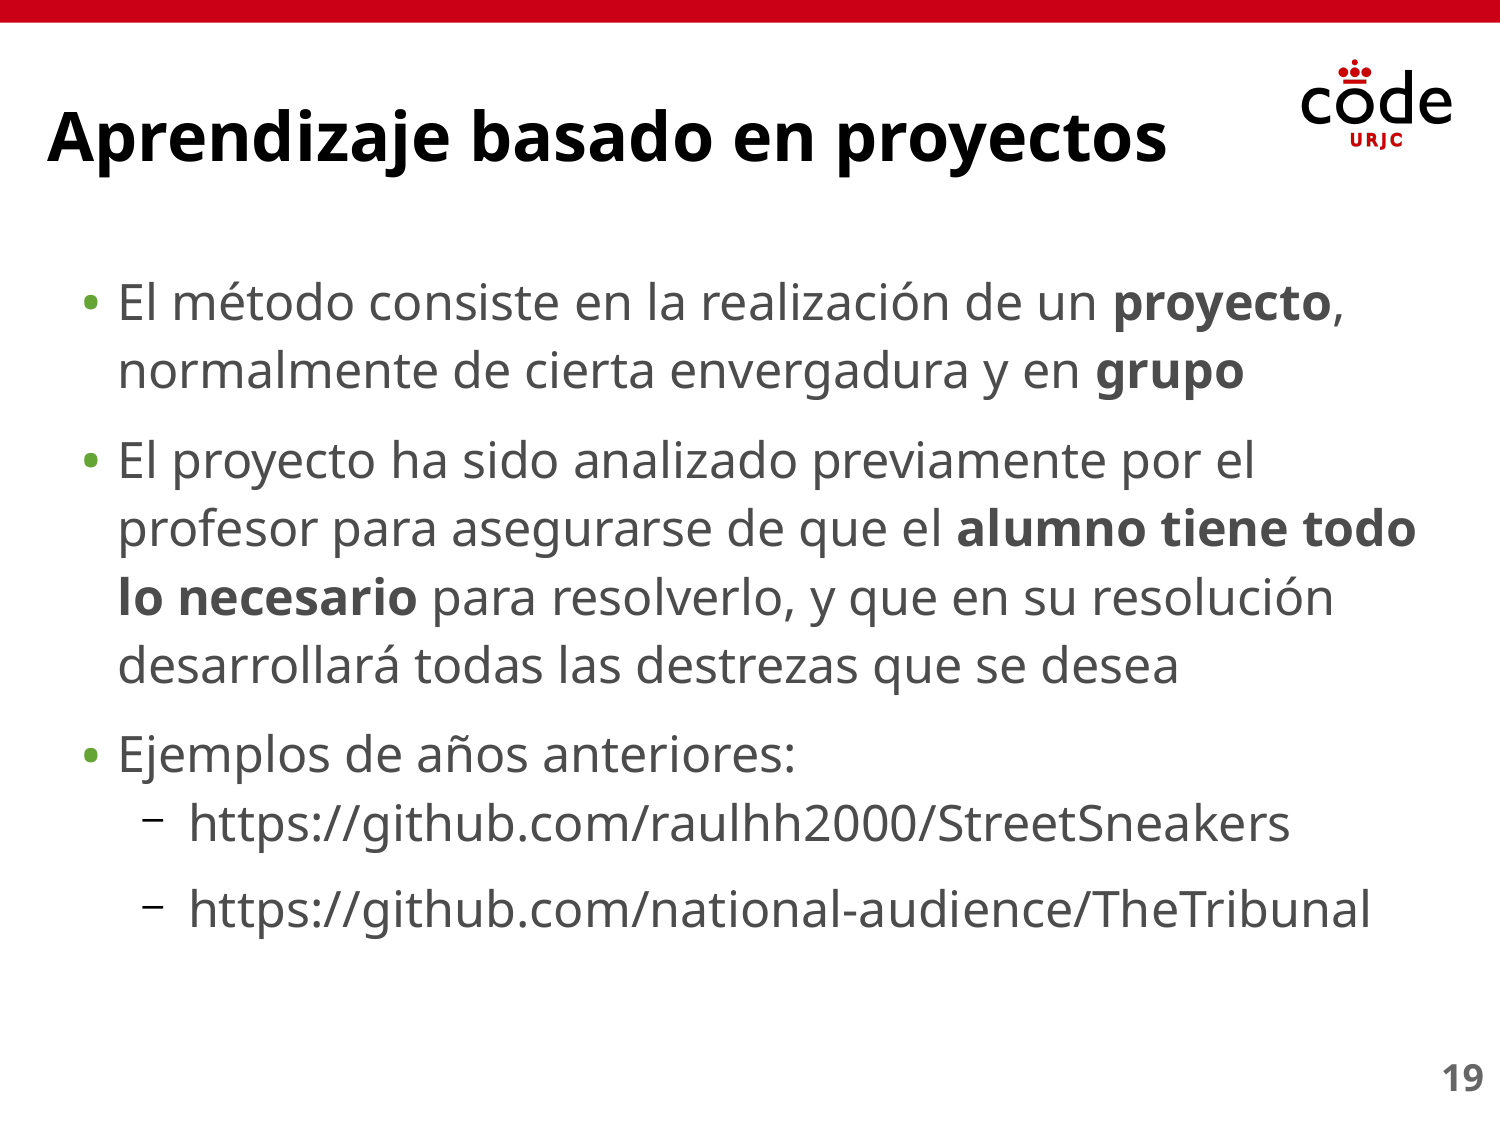

# Aprendizaje basado en proyectos
El método consiste en la realización de un proyecto, normalmente de cierta envergadura y en grupo
El proyecto ha sido analizado previamente por el profesor para asegurarse de que el alumno tiene todo lo necesario para resolverlo, y que en su resolución desarrollará todas las destrezas que se desea
Ejemplos de años anteriores:
https://github.com/raulhh2000/StreetSneakers
https://github.com/national-audience/TheTribunal